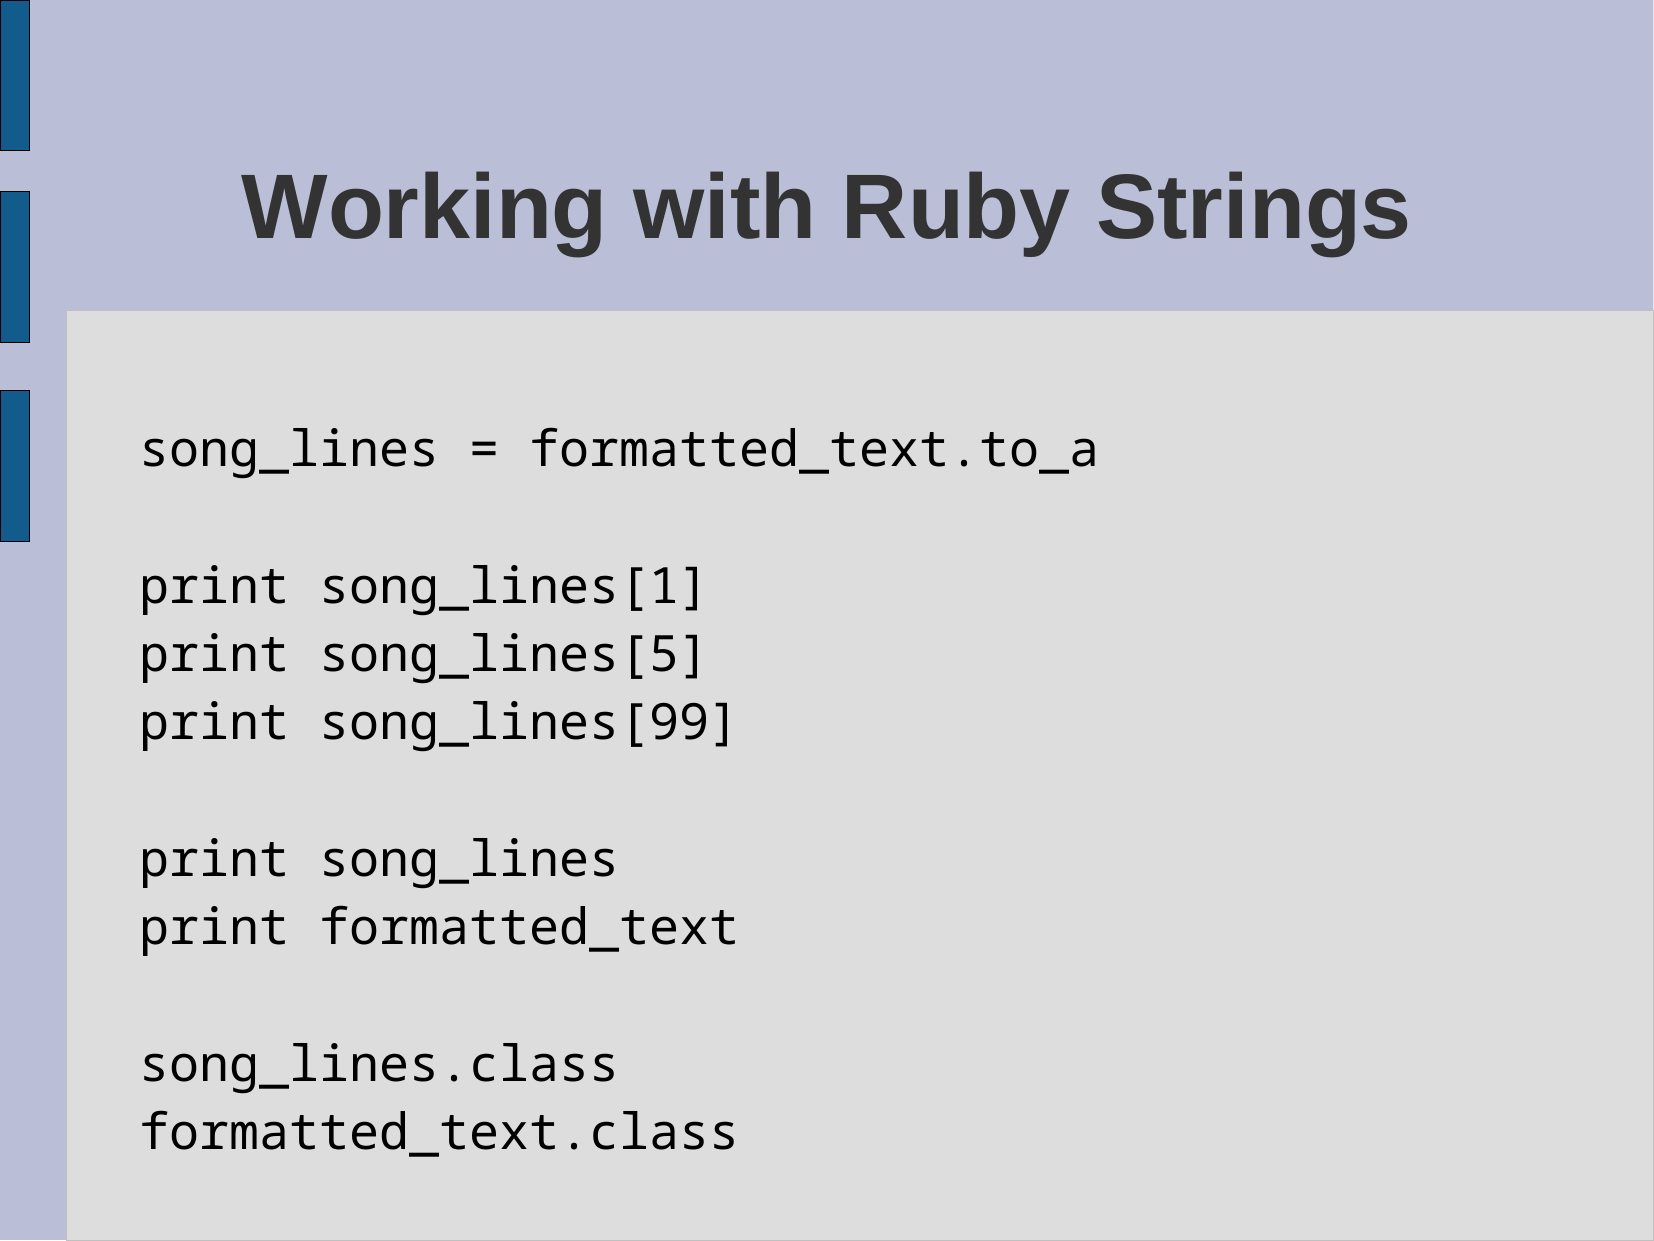

#
Working with Ruby Strings
song_lines = formatted_text.to_a
print song_lines[1]
print song_lines[5]
print song_lines[99]
print song_lines
print formatted_text
song_lines.class
formatted_text.class